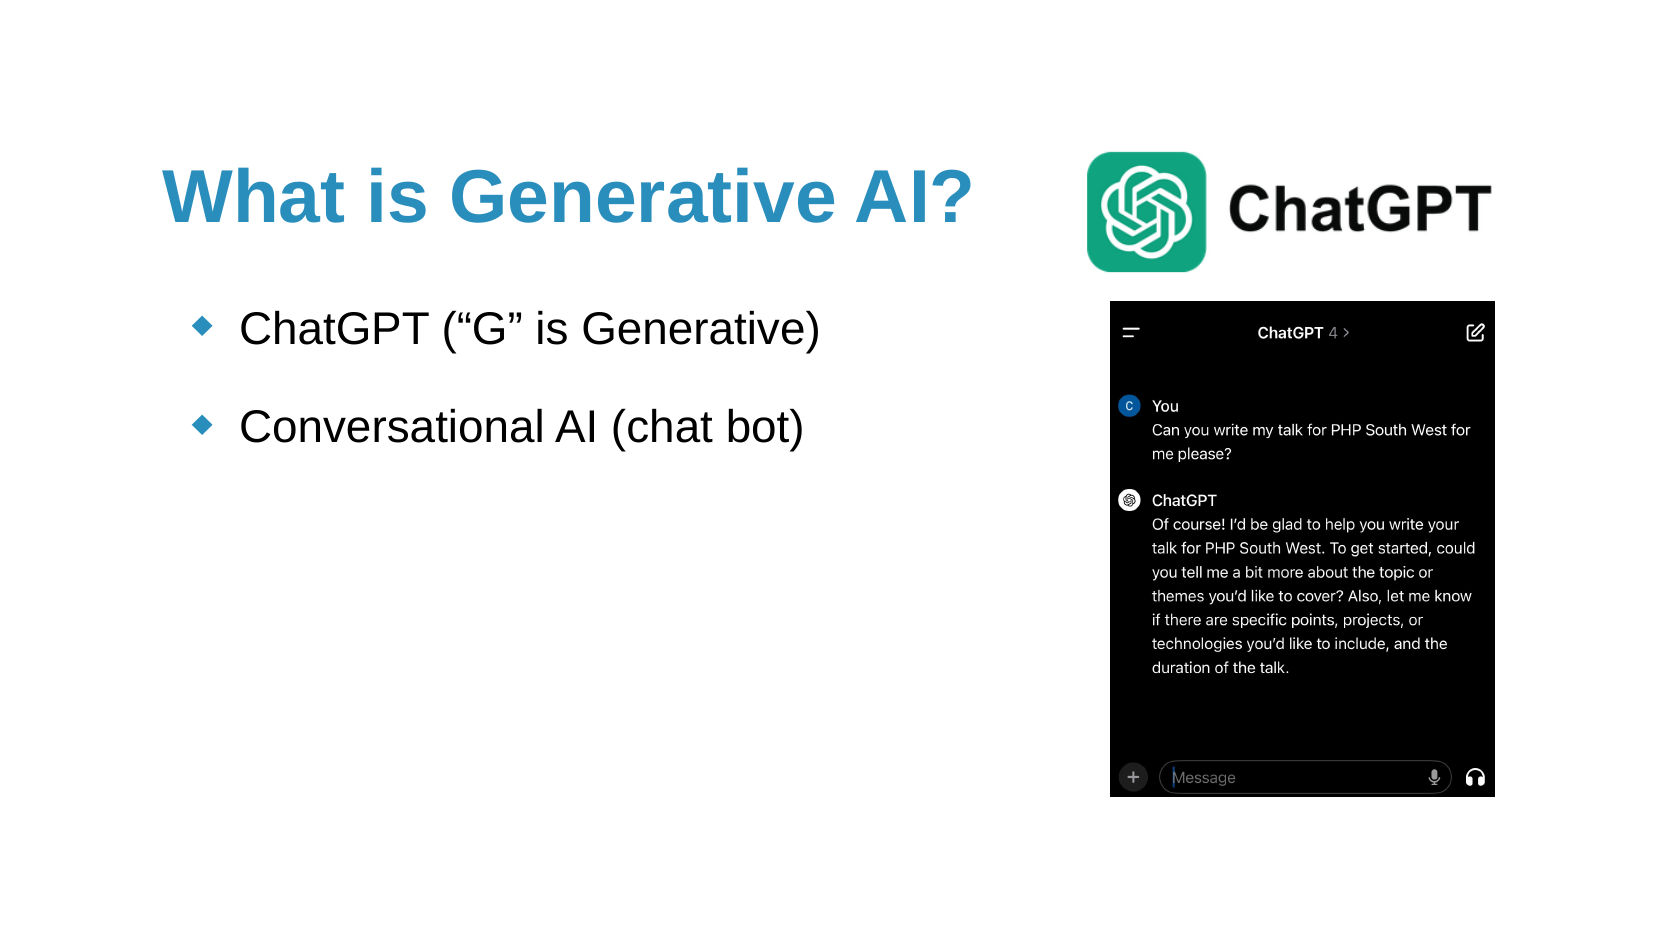

What is Generative AI?
ChatGPT (“G” is Generative)
Conversational AI (chat bot)